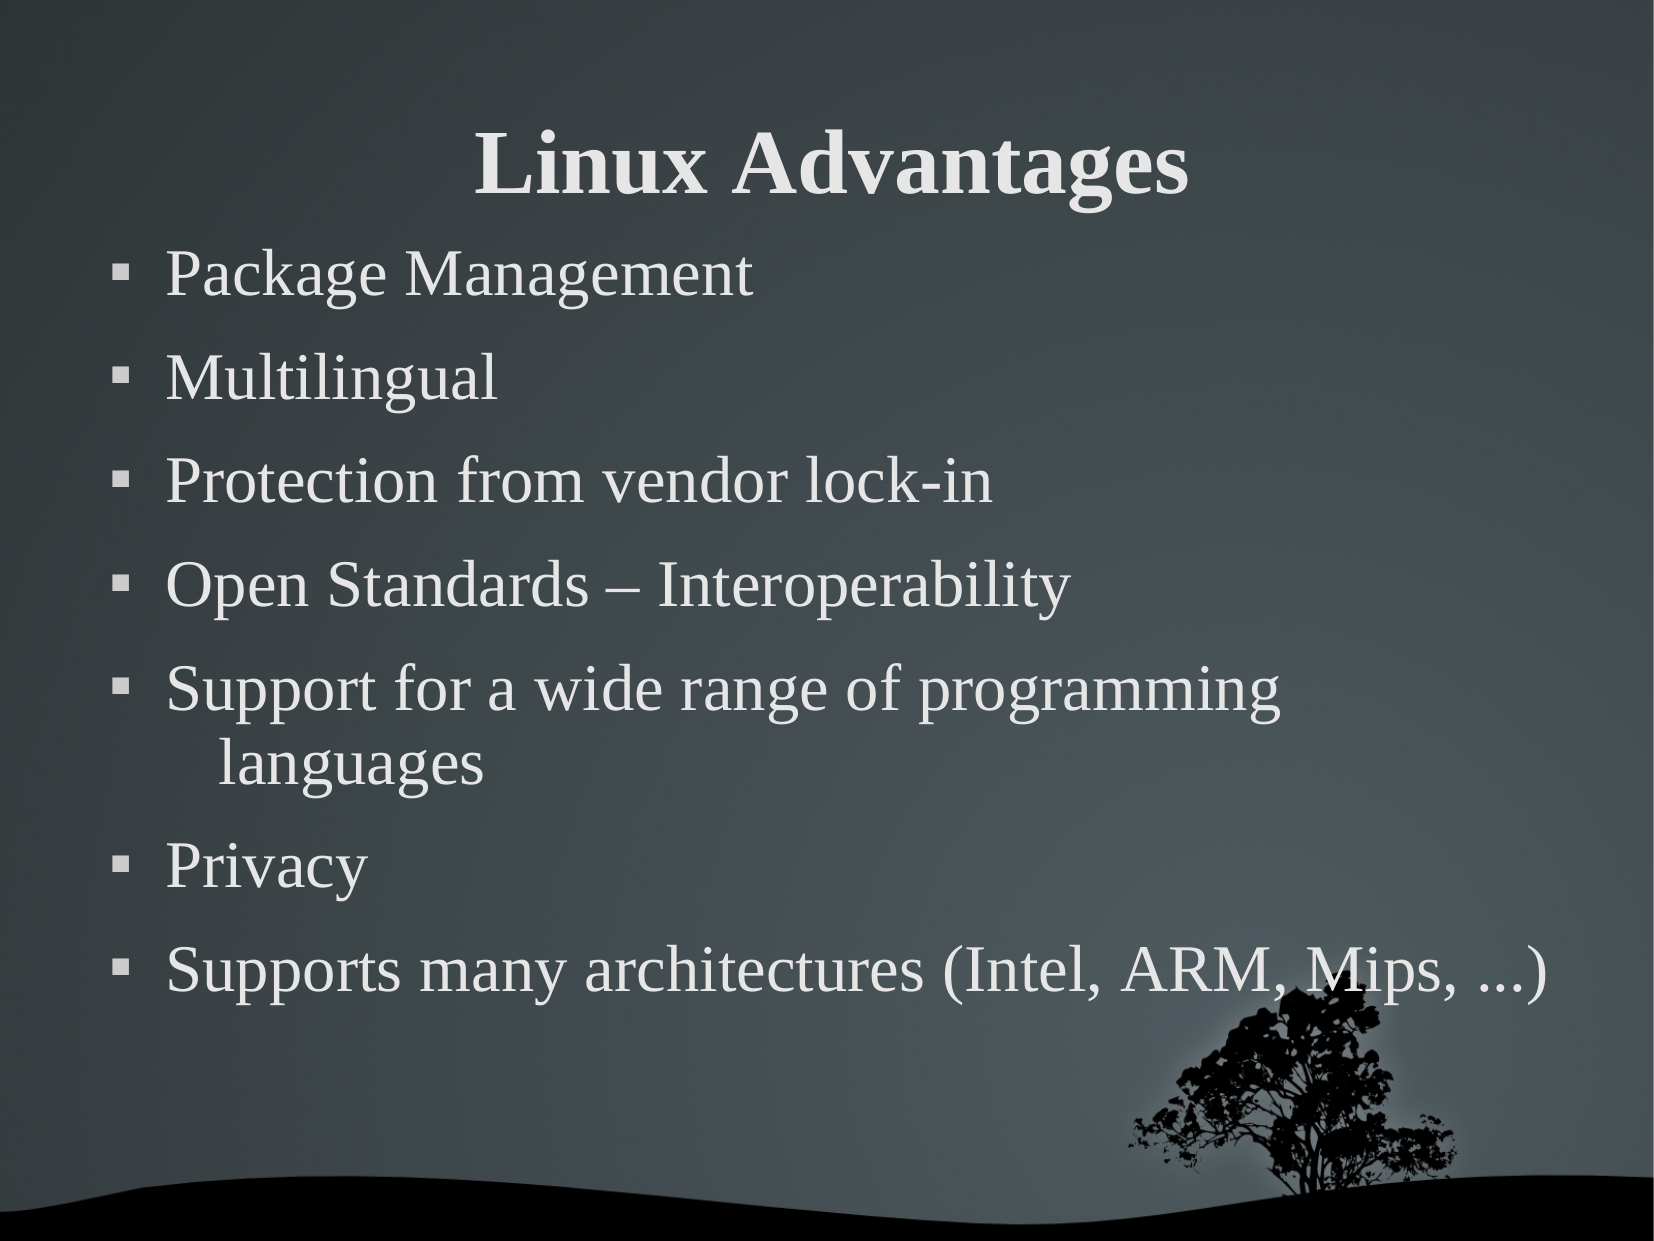

Linux Advantages
# Package Management
Multilingual
Protection from vendor lock-in
Open Standards – Interoperability
Support for a wide range of programming languages
Privacy
Supports many architectures (Intel, ARM, Mips, ...)